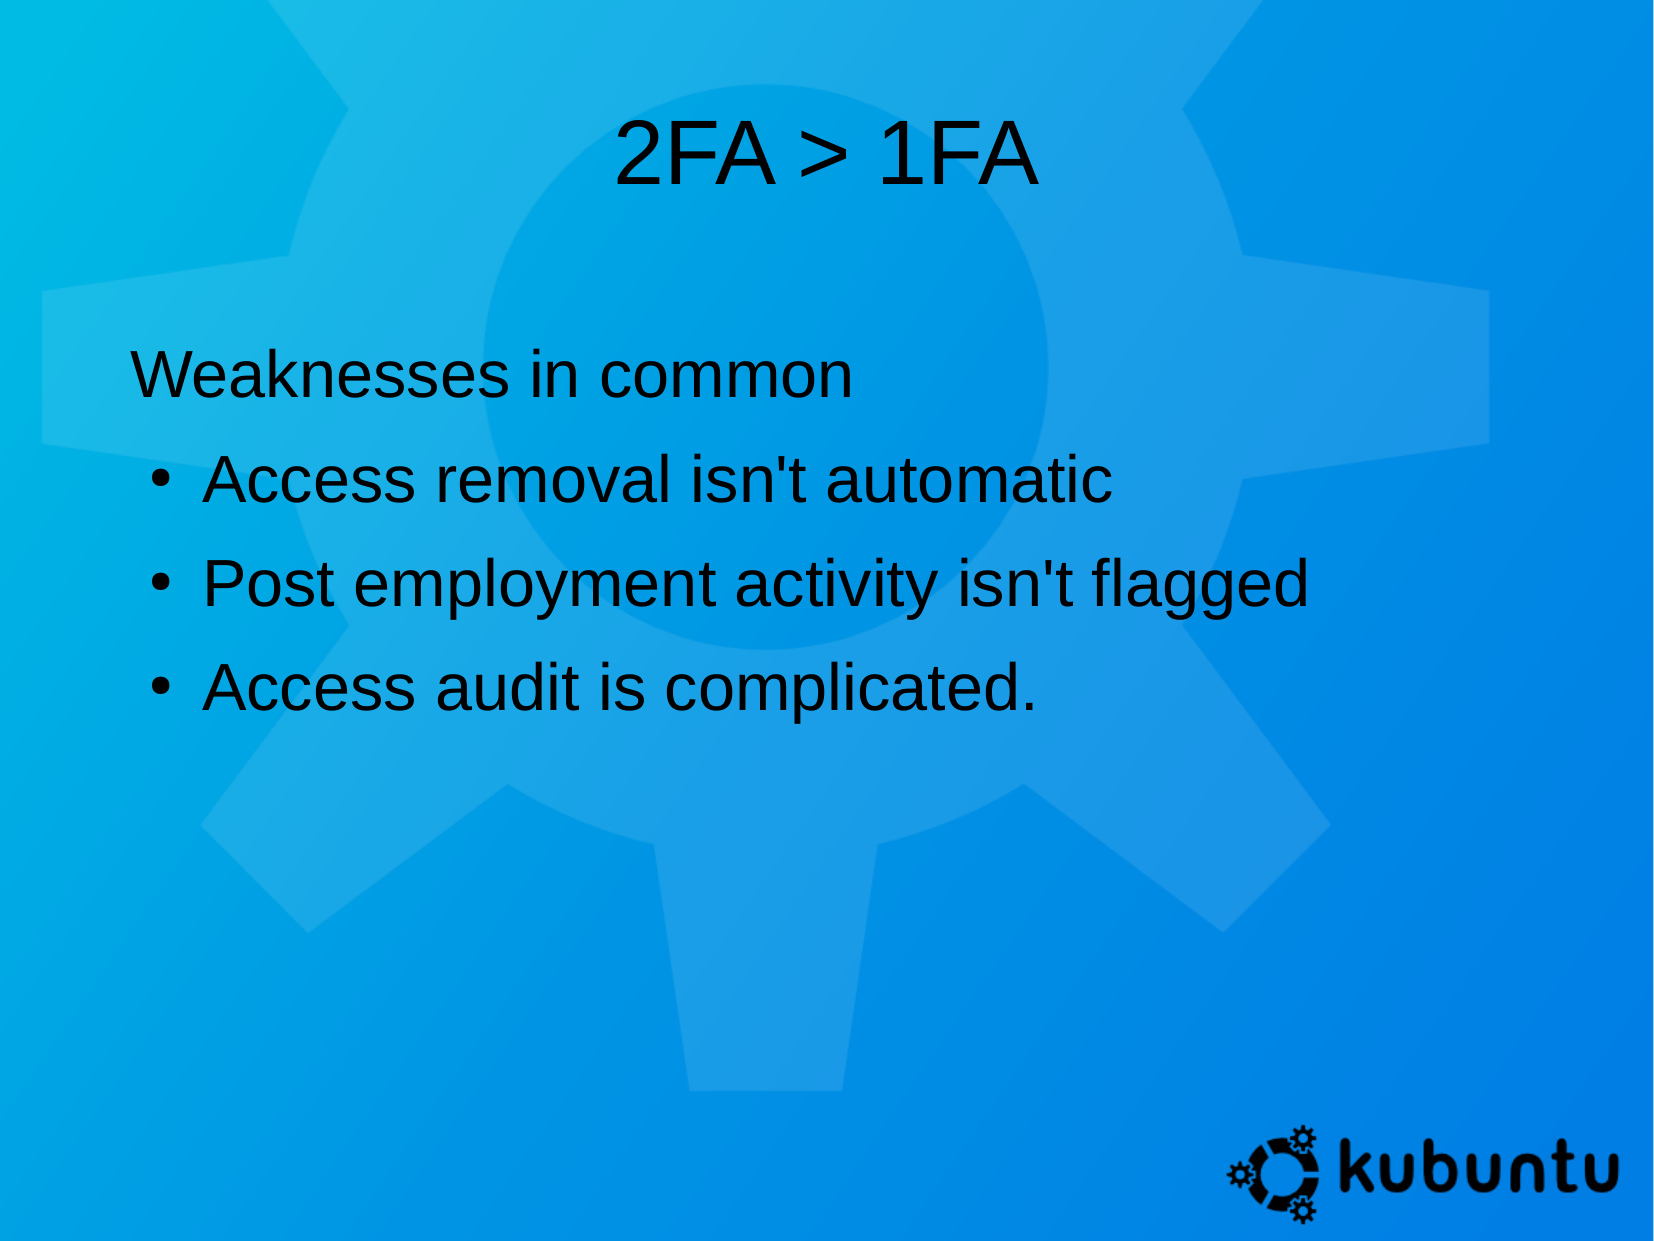

# 2FA > 1FA
Weaknesses in common
Access removal isn't automatic
Post employment activity isn't flagged
Access audit is complicated.